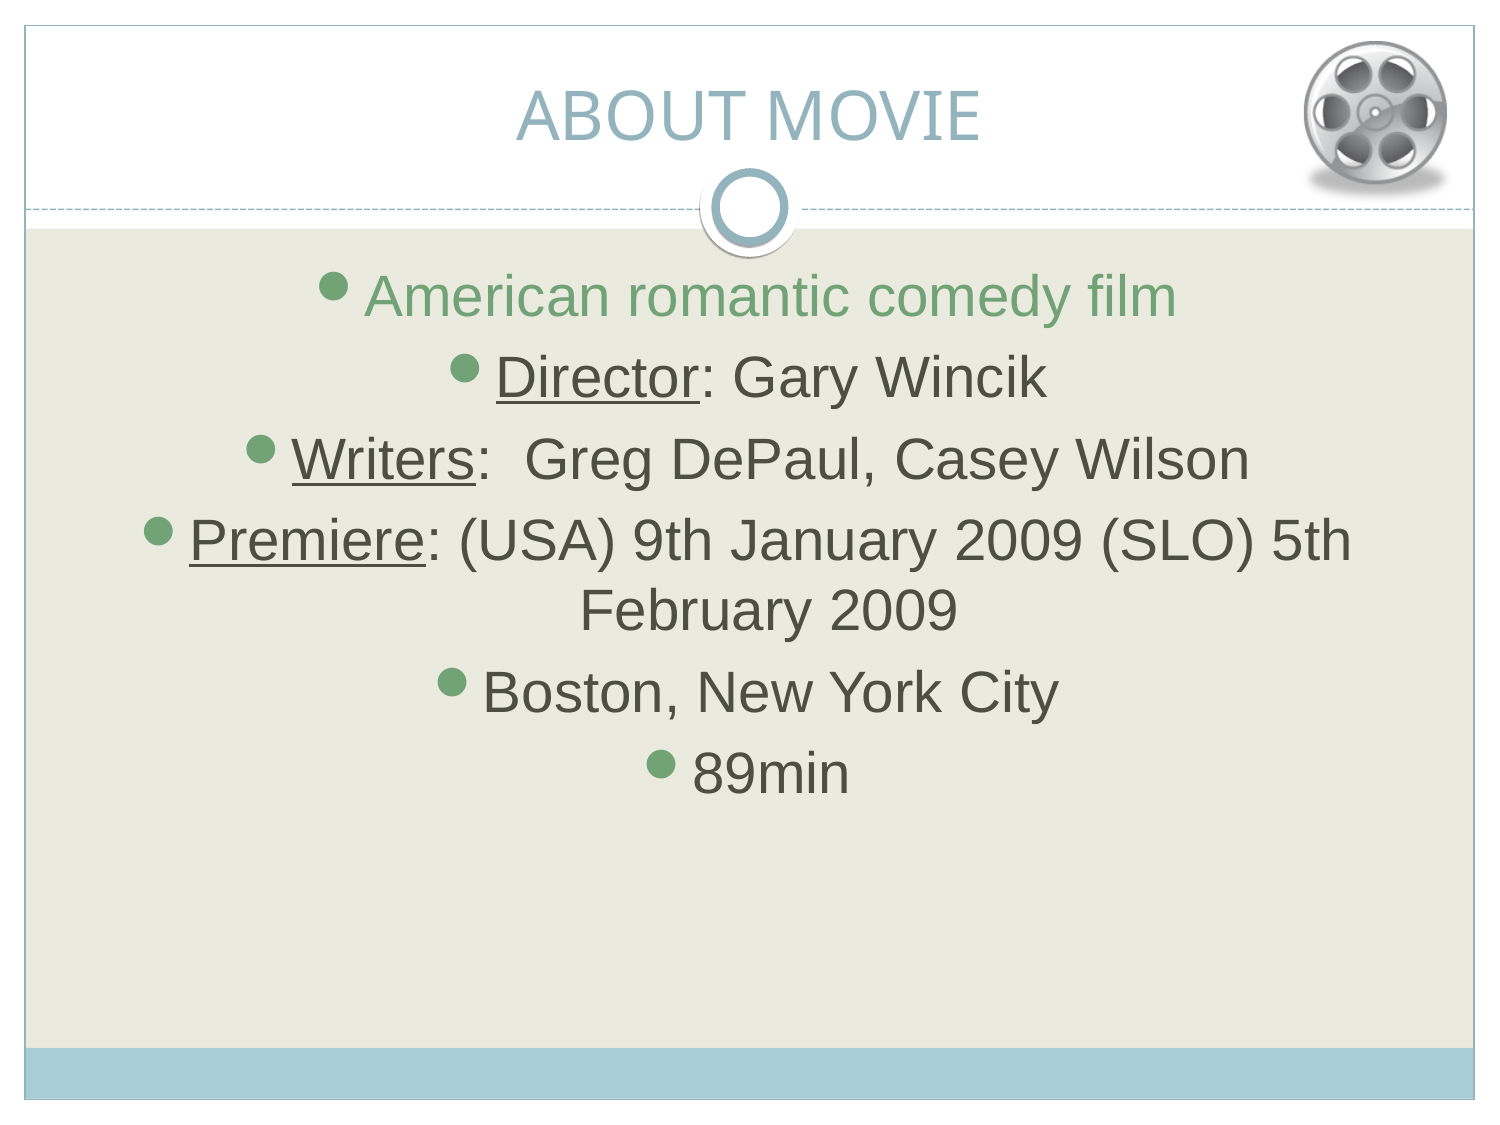

# ABOUT MOVIE
American romantic comedy film
Director: Gary Wincik
Writers: Greg DePaul, Casey Wilson
Premiere: (USA) 9th January 2009 (SLO) 5th February 2009
Boston, New York City
89min